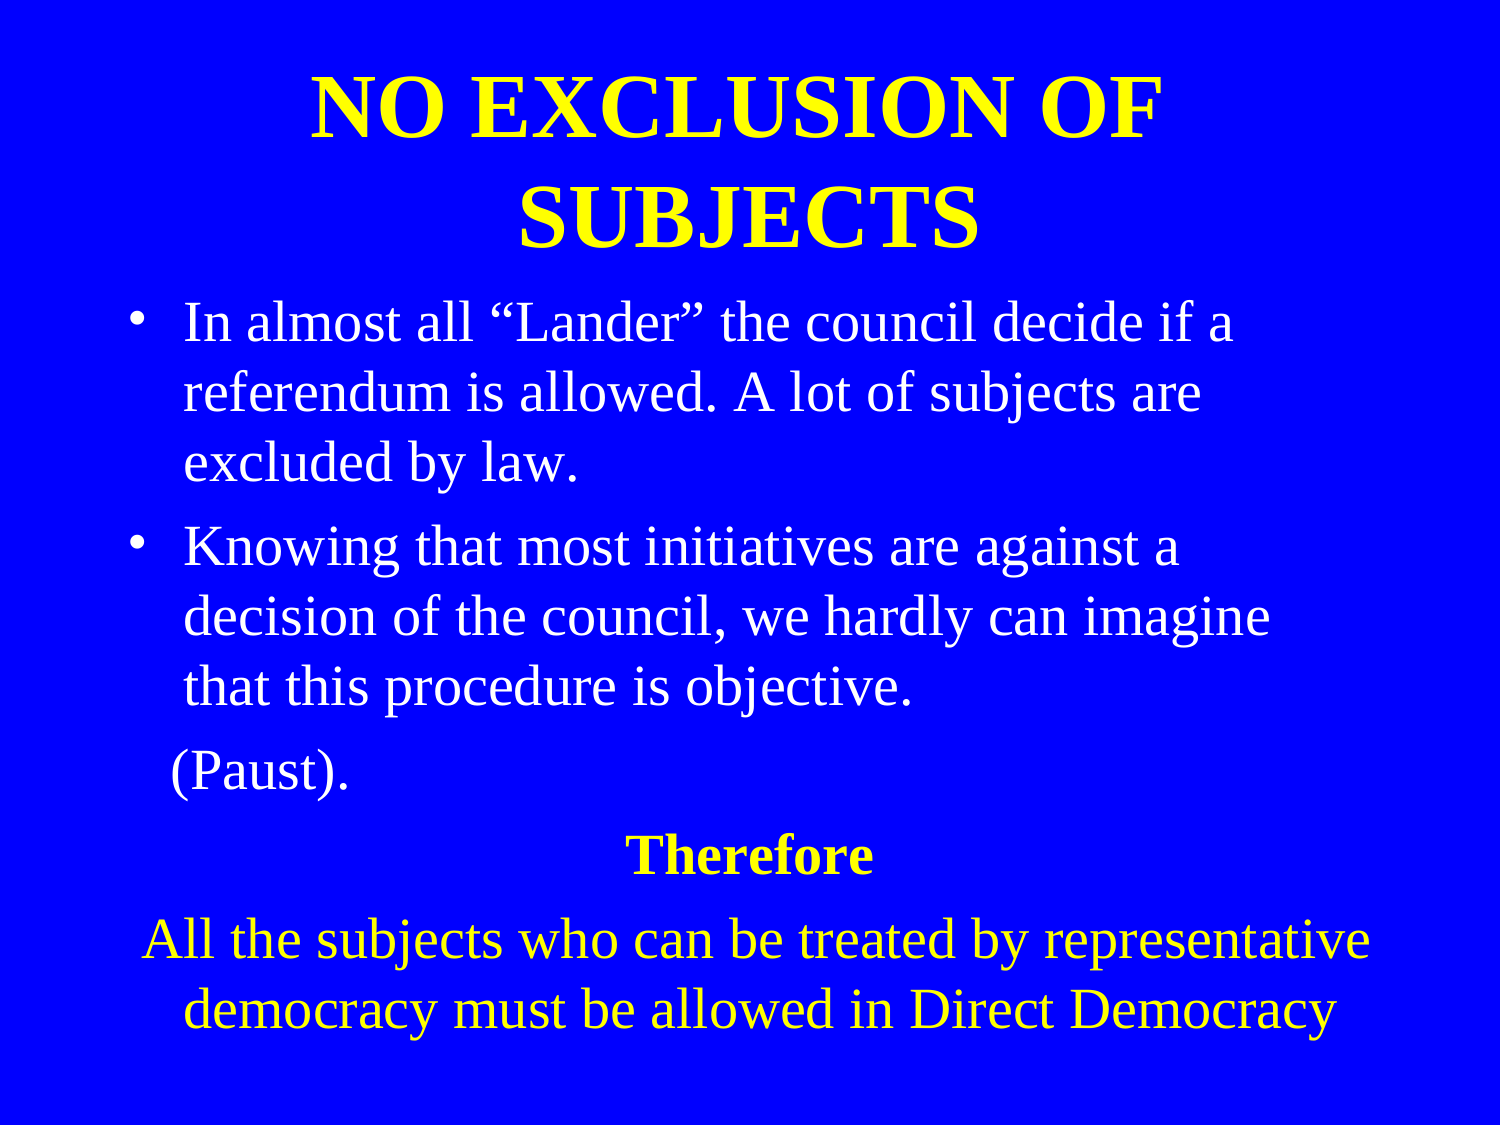

# NO EXCLUSION OF SUBJECTS
In almost all “Lander” the council decide if a referendum is allowed. A lot of subjects are excluded by law.
Knowing that most initiatives are against a decision of the council, we hardly can imagine that this procedure is objective.
 (Paust).
Therefore
 All the subjects who can be treated by representative democracy must be allowed in Direct Democracy